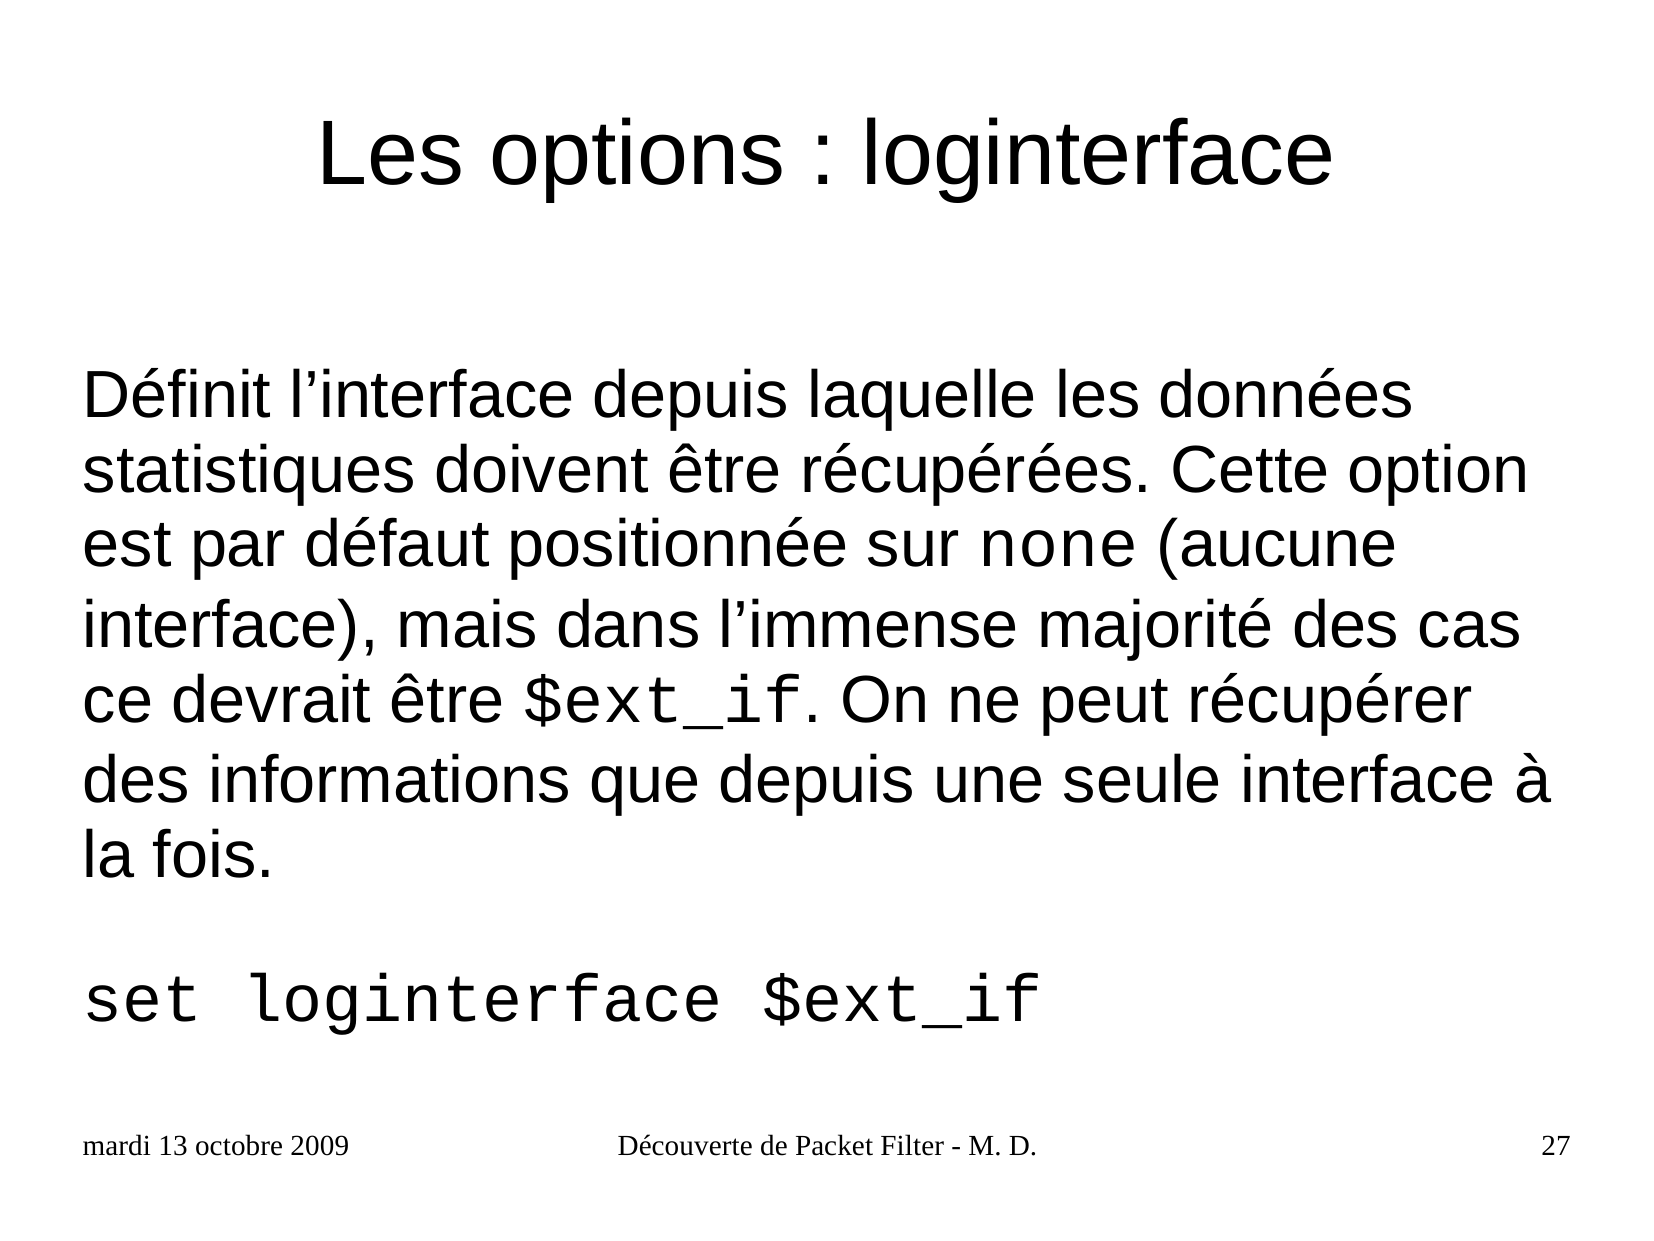

# Les options : loginterface
Définit l’interface depuis laquelle les données statistiques doivent être récupérées. Cette option est par défaut positionnée sur none (aucune interface), mais dans l’immense majorité des cas ce devrait être $ext_if. On ne peut récupérer des informations que depuis une seule interface à la fois.
set loginterface $ext_if
mardi 13 octobre 2009
Découverte de Packet Filter - M. D.
27